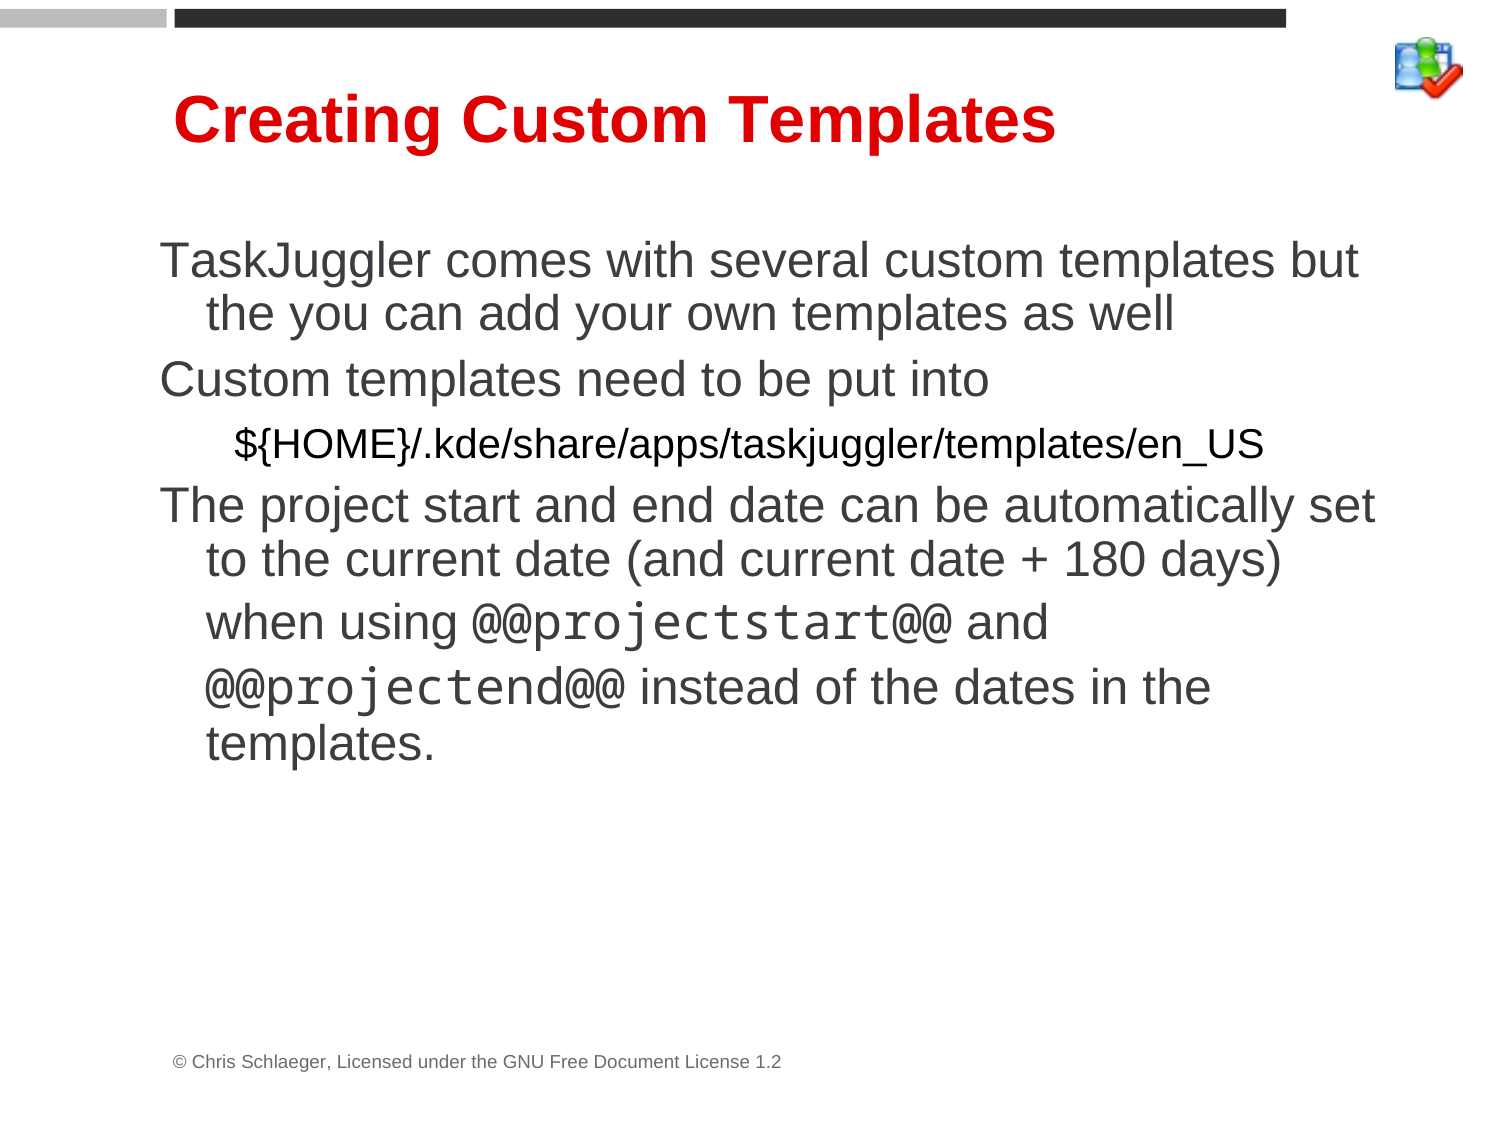

# Creating Custom Templates
TaskJuggler comes with several custom templates but the you can add your own templates as well
Custom templates need to be put into
${HOME}/.kde/share/apps/taskjuggler/templates/en_US
The project start and end date can be automatically set to the current date (and current date + 180 days) when using @@projectstart@@ and @@projectend@@ instead of the dates in the templates.